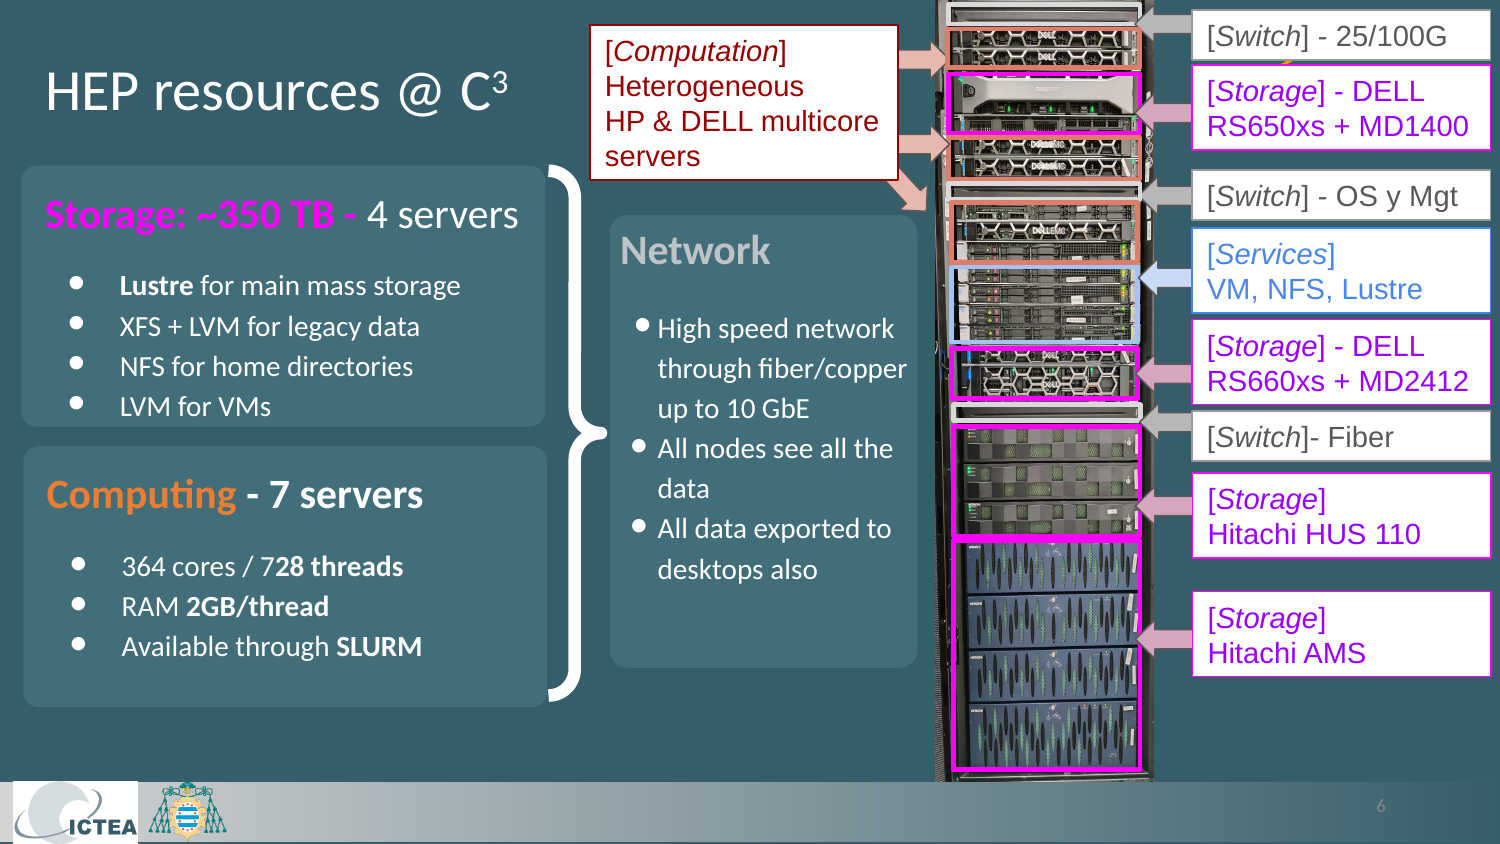

[Switch] - 25/100G
# HEP resources @ C3
[Computation]
Heterogeneous
HP & DELL multicore servers
[Storage] - DELL RS650xs + MD1400
[Switch] - OS y Mgt
Storage: ~350 TB - 4 servers
Lustre for main mass storage
XFS + LVM for legacy data
NFS for home directories
LVM for VMs
Network
High speed network through fiber/copper up to 10 GbE
All nodes see all the data
All data exported to desktops also
[Services]
VM, NFS, Lustre
[Storage] - DELL RS660xs + MD2412
[Switch]- Fiber
Computing - 7 servers
364 cores / 728 threads
RAM 2GB/thread
Available through SLURM
[Storage]
Hitachi HUS 110
[Storage]
Hitachi AMS